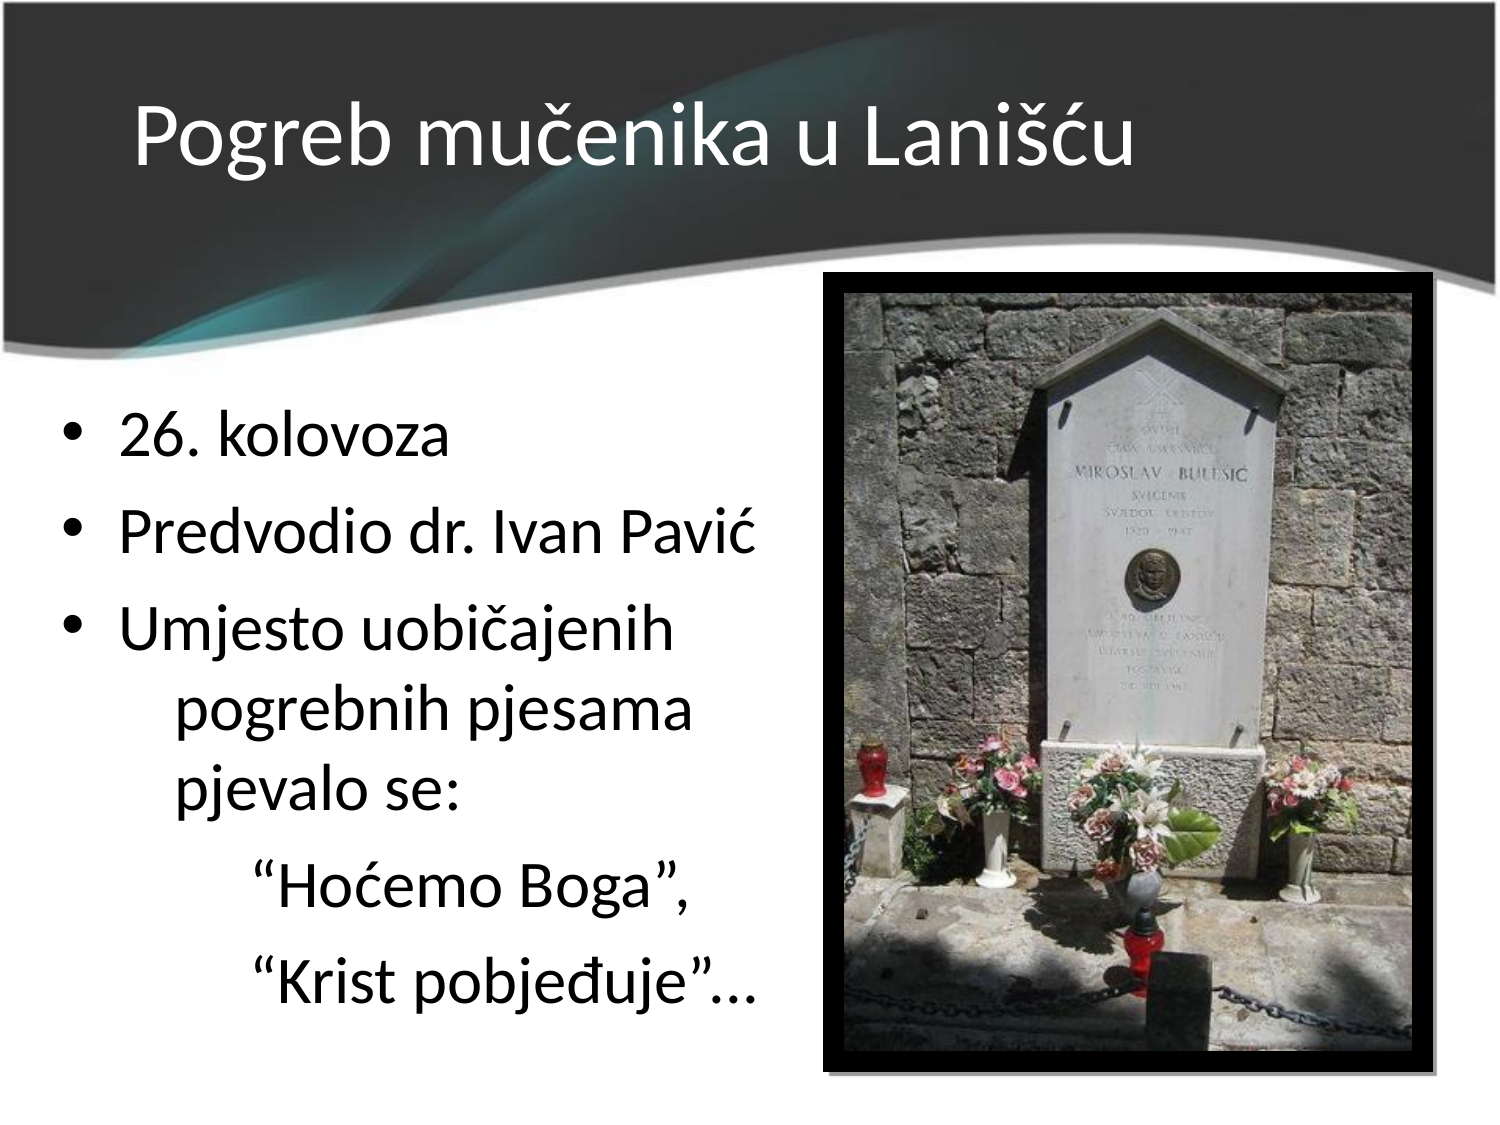

# Pogreb mučenika u Lanišću
26. kolovoza
Predvodio dr. Ivan Pavić
Umjesto uobičajenih pogrebnih pjesama pjevalo se:
	“Hoćemo Boga”,
	“Krist pobjeđuje”...